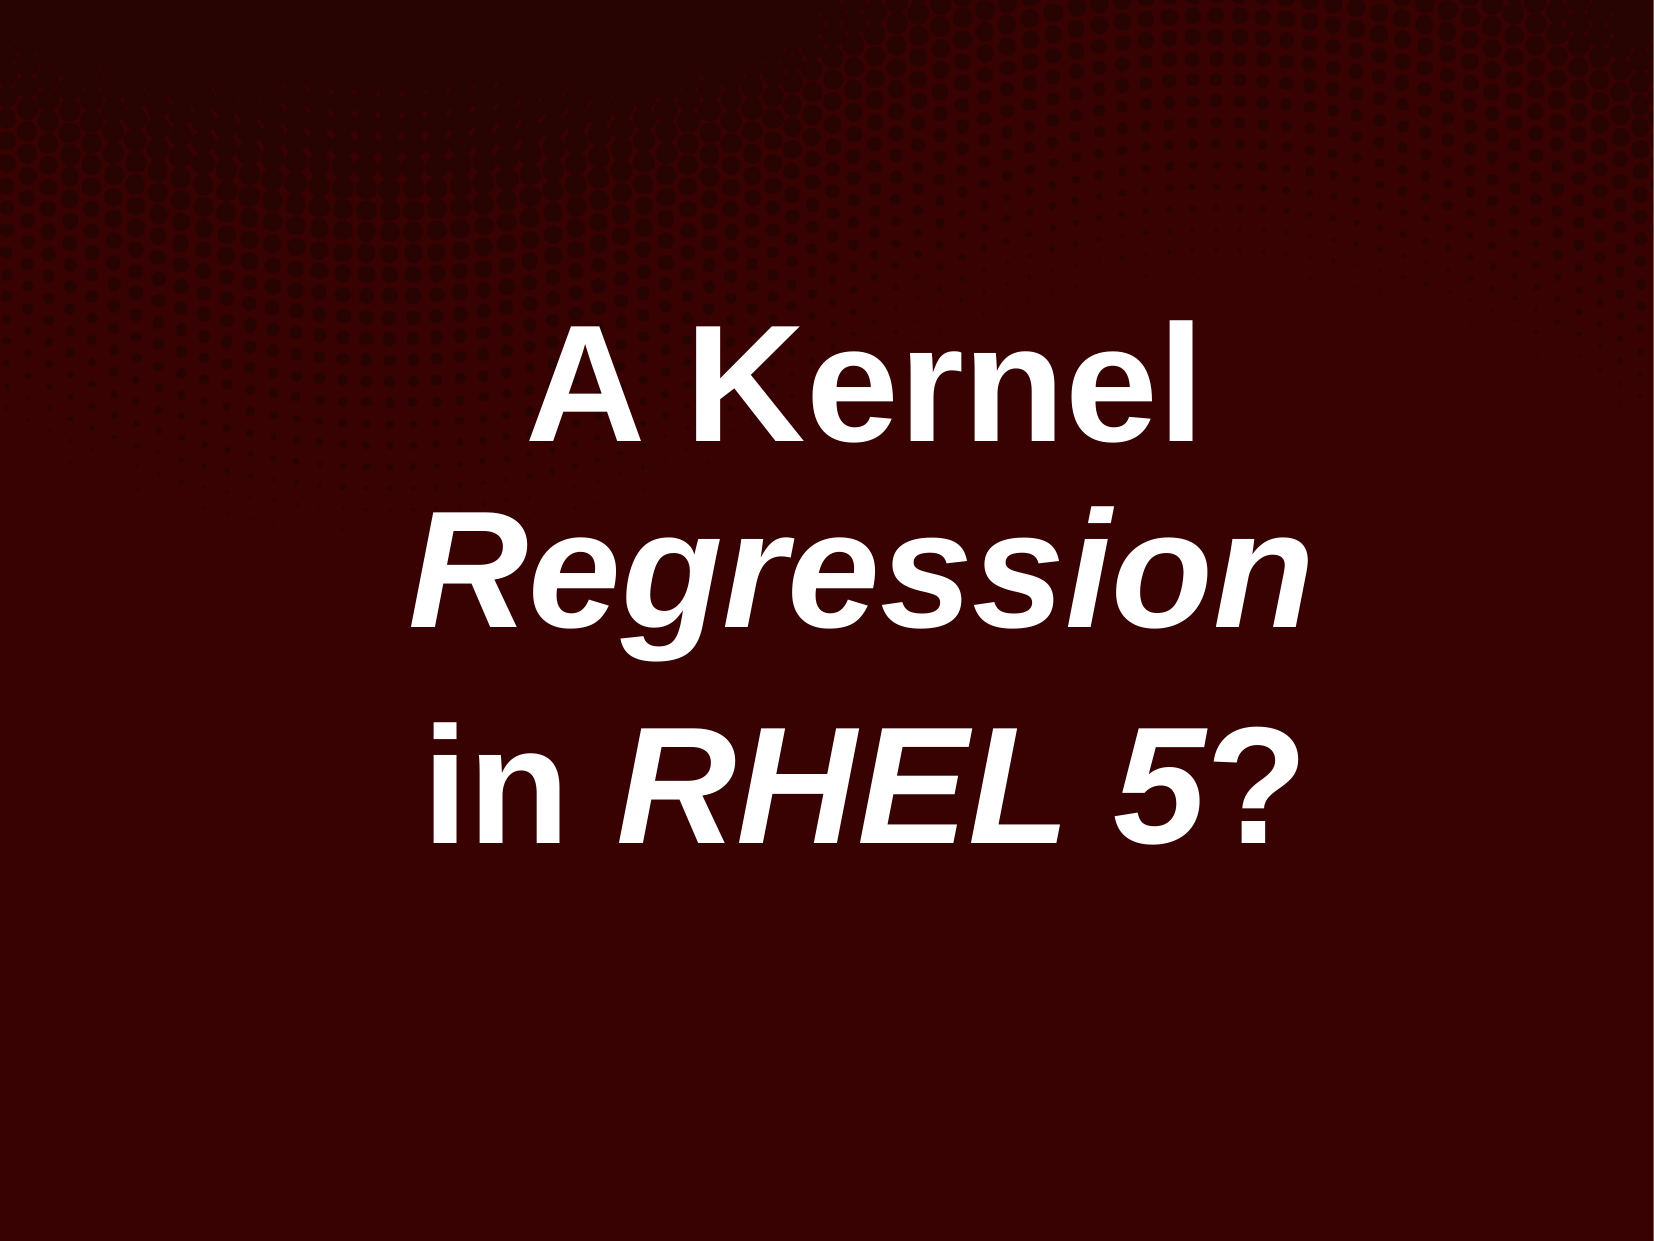

# A Kernel Regression
in RHEL 5?